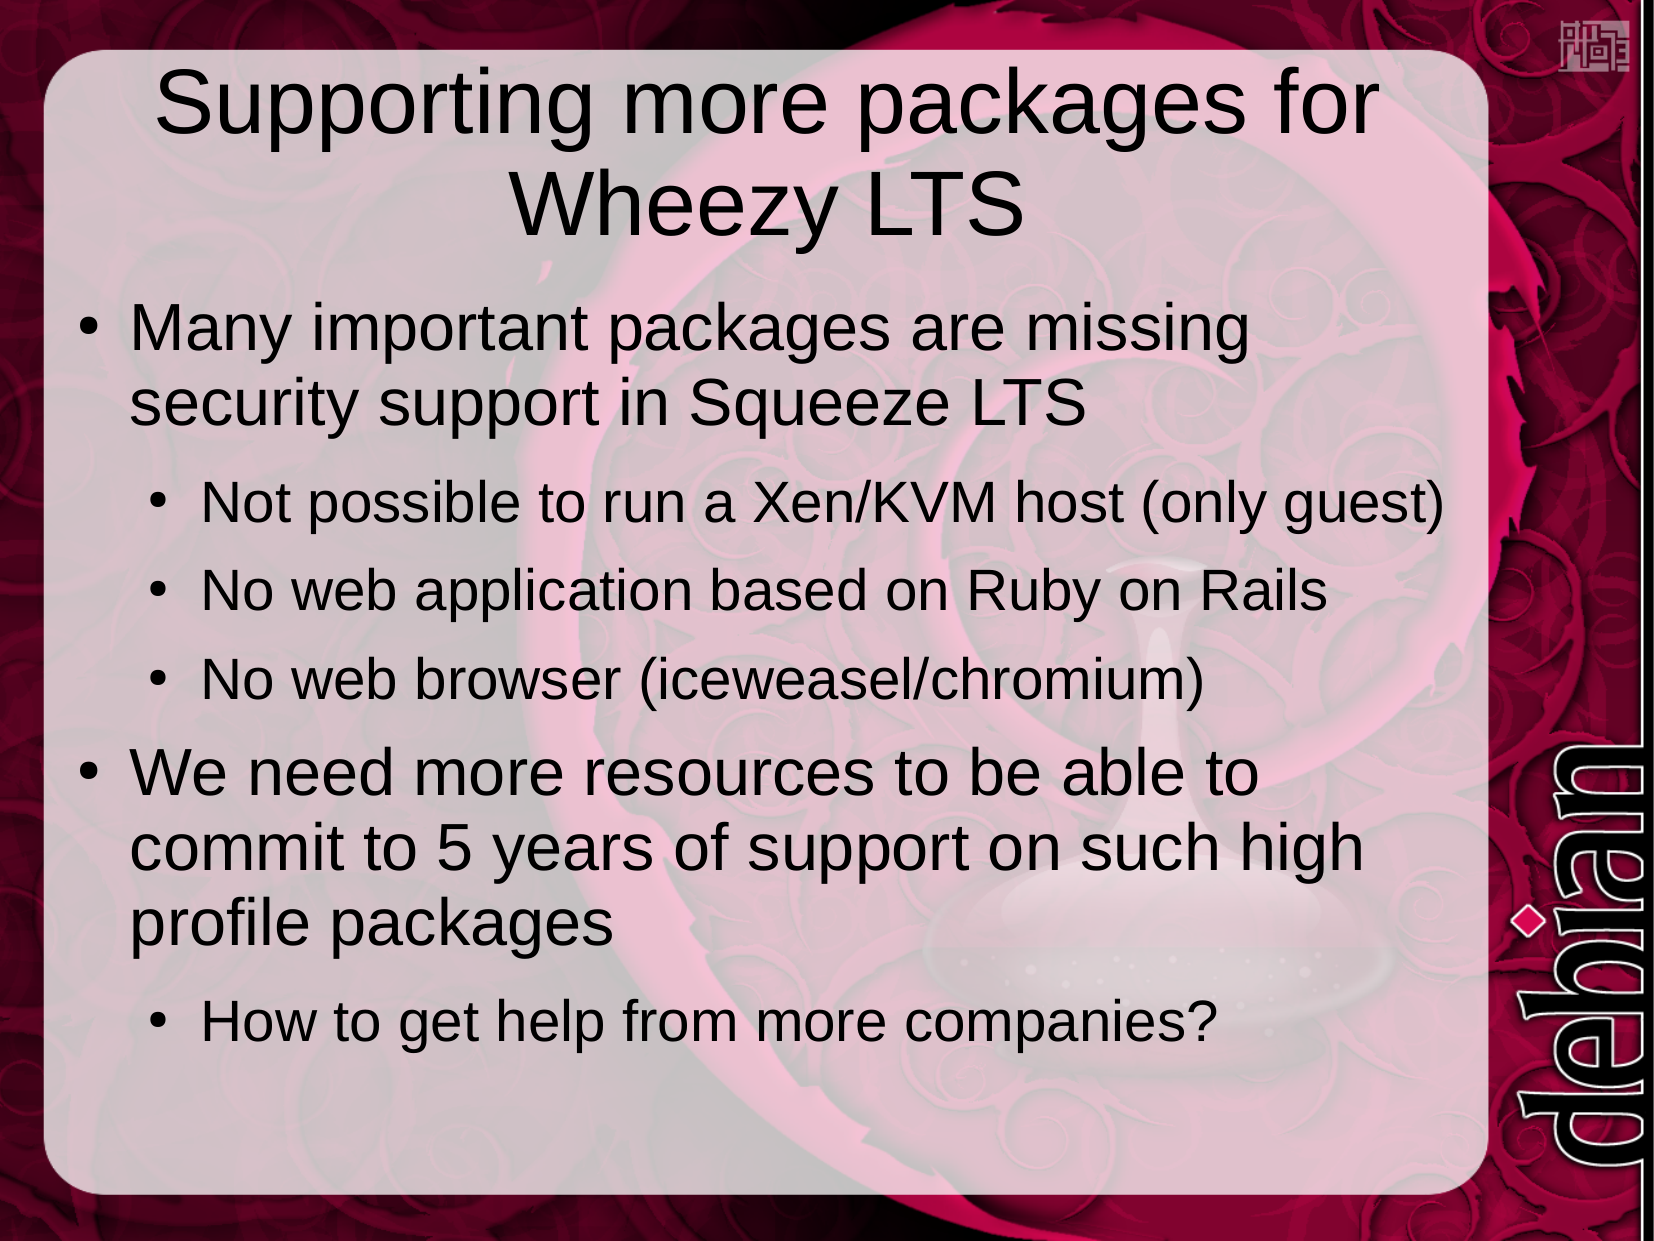

# Supporting more packages for Wheezy LTS
Many important packages are missing security support in Squeeze LTS
Not possible to run a Xen/KVM host (only guest)
No web application based on Ruby on Rails
No web browser (iceweasel/chromium)
We need more resources to be able to commit to 5 years of support on such high profile packages
How to get help from more companies?